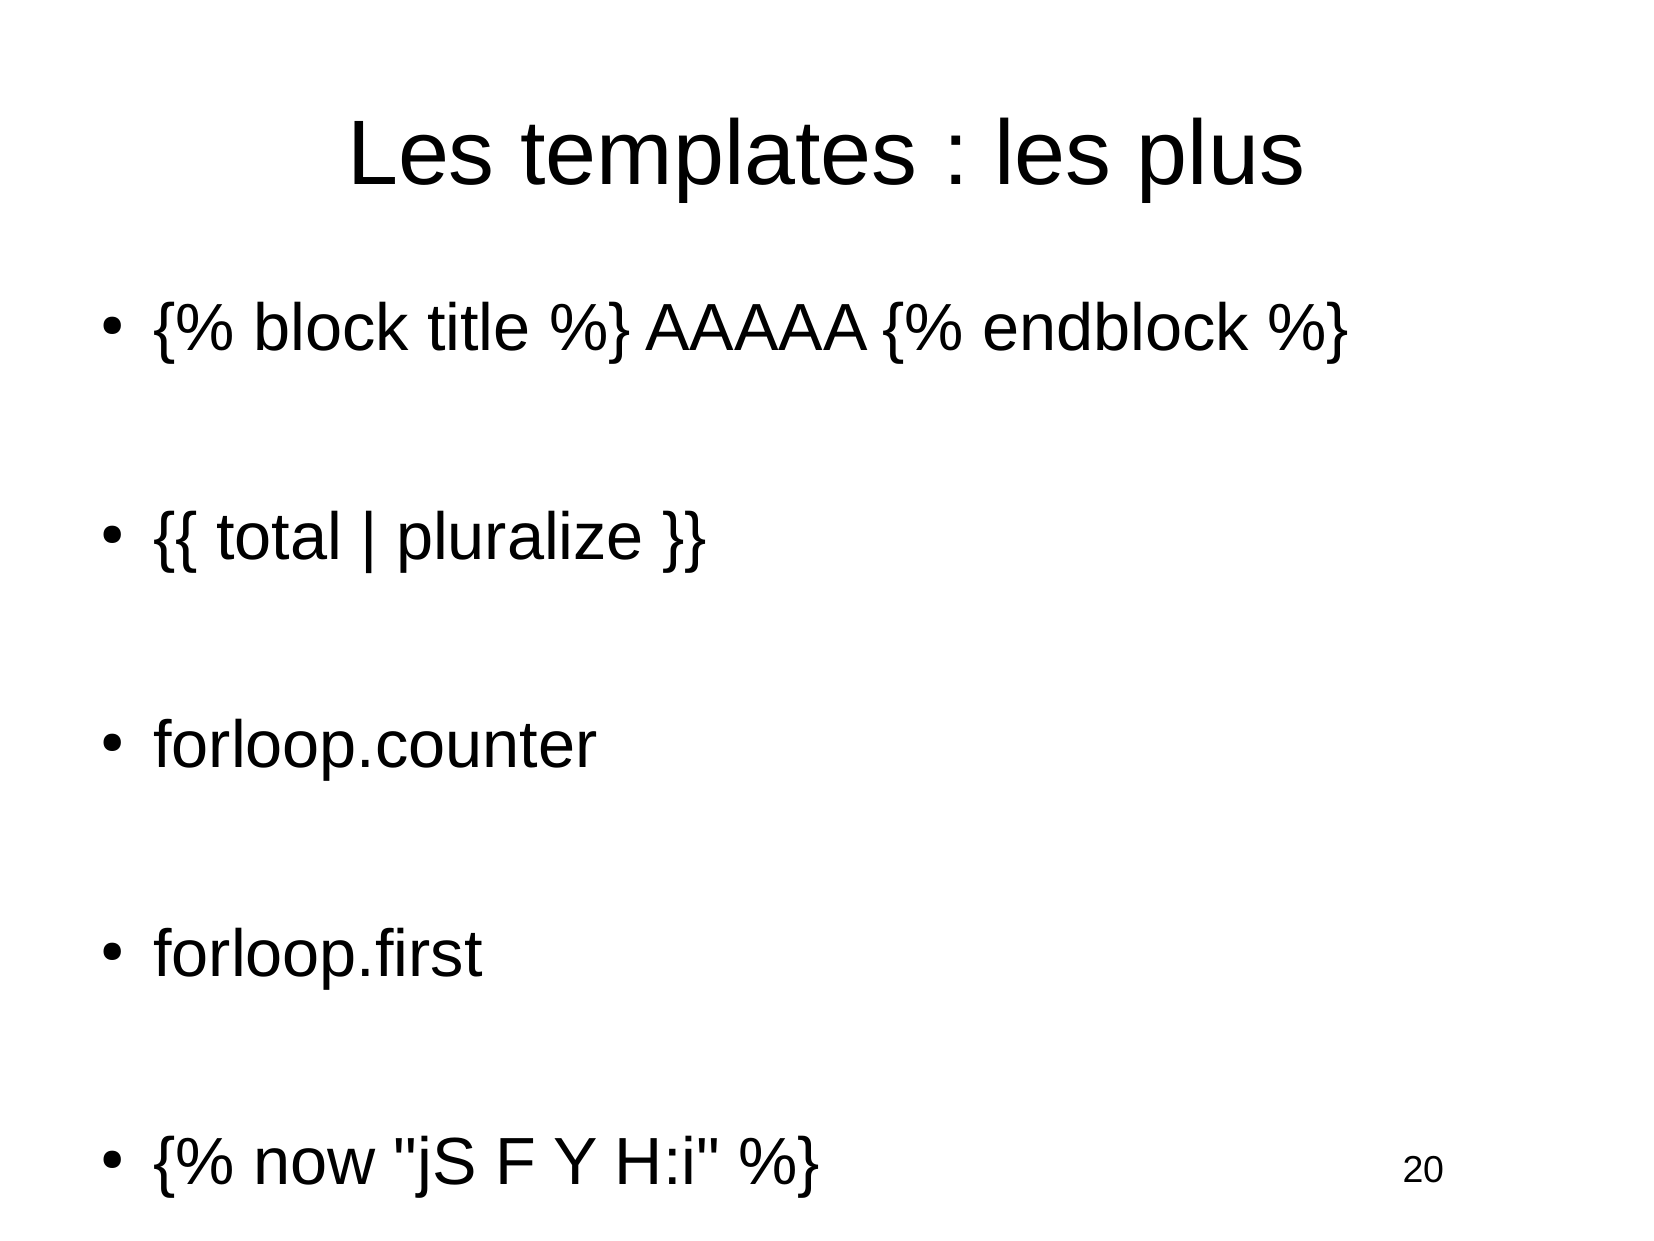

# Les templates : les plus
{% block title %} AAAAA {% endblock %}
{{ total | pluralize }}
forloop.counter
forloop.first
{% now "jS F Y H:i" %}